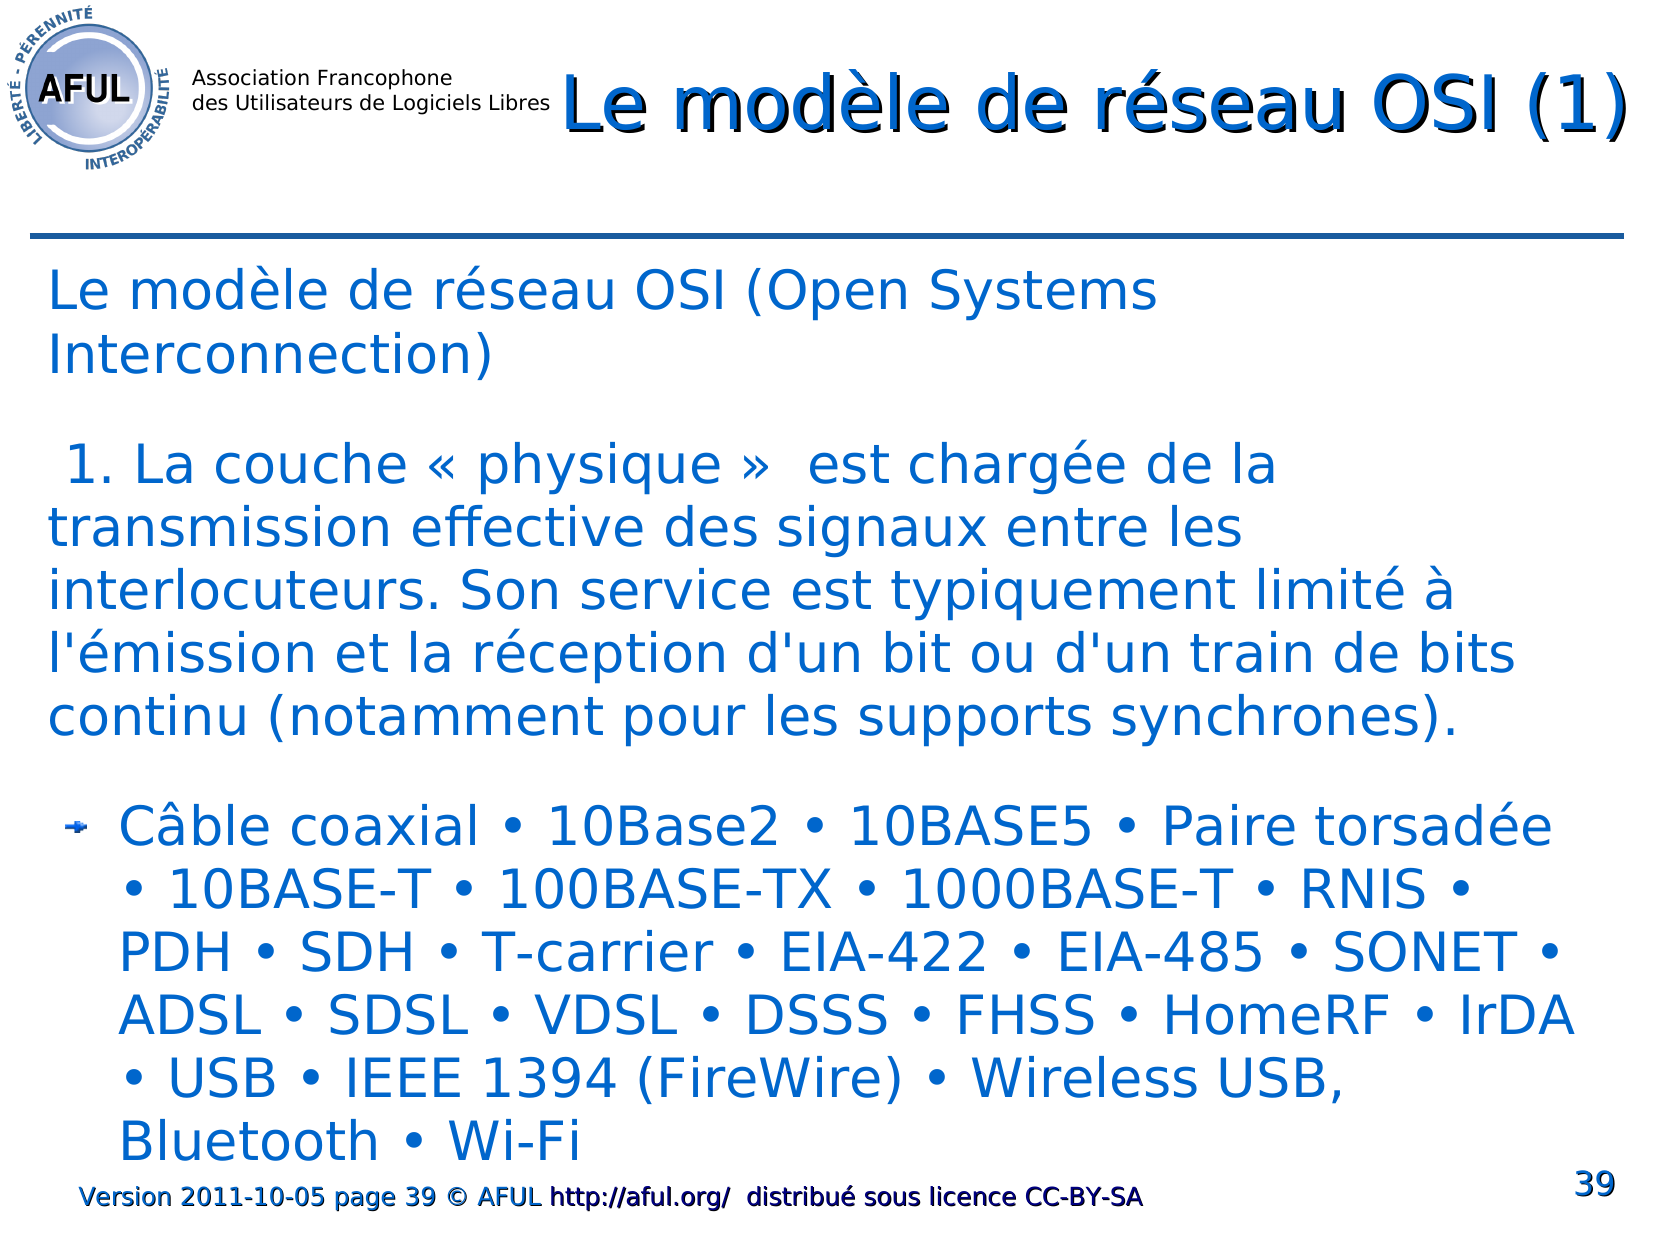

Le modèle de réseau OSI (1)
# Le modèle de réseau OSI (Open Systems Interconnection)
 1. La couche « physique » est chargée de la transmission effective des signaux entre les interlocuteurs. Son service est typiquement limité à l'émission et la réception d'un bit ou d'un train de bits continu (notamment pour les supports synchrones).
Câble coaxial • 10Base2 • 10BASE5 • Paire torsadée • 10BASE-T • 100BASE-TX • 1000BASE-T • RNIS • PDH • SDH • T-carrier • EIA-422 • EIA-485 • SONET • ADSL • SDSL • VDSL • DSSS • FHSS • HomeRF • IrDA • USB • IEEE 1394 (FireWire) • Wireless USB, Bluetooth • Wi-Fi